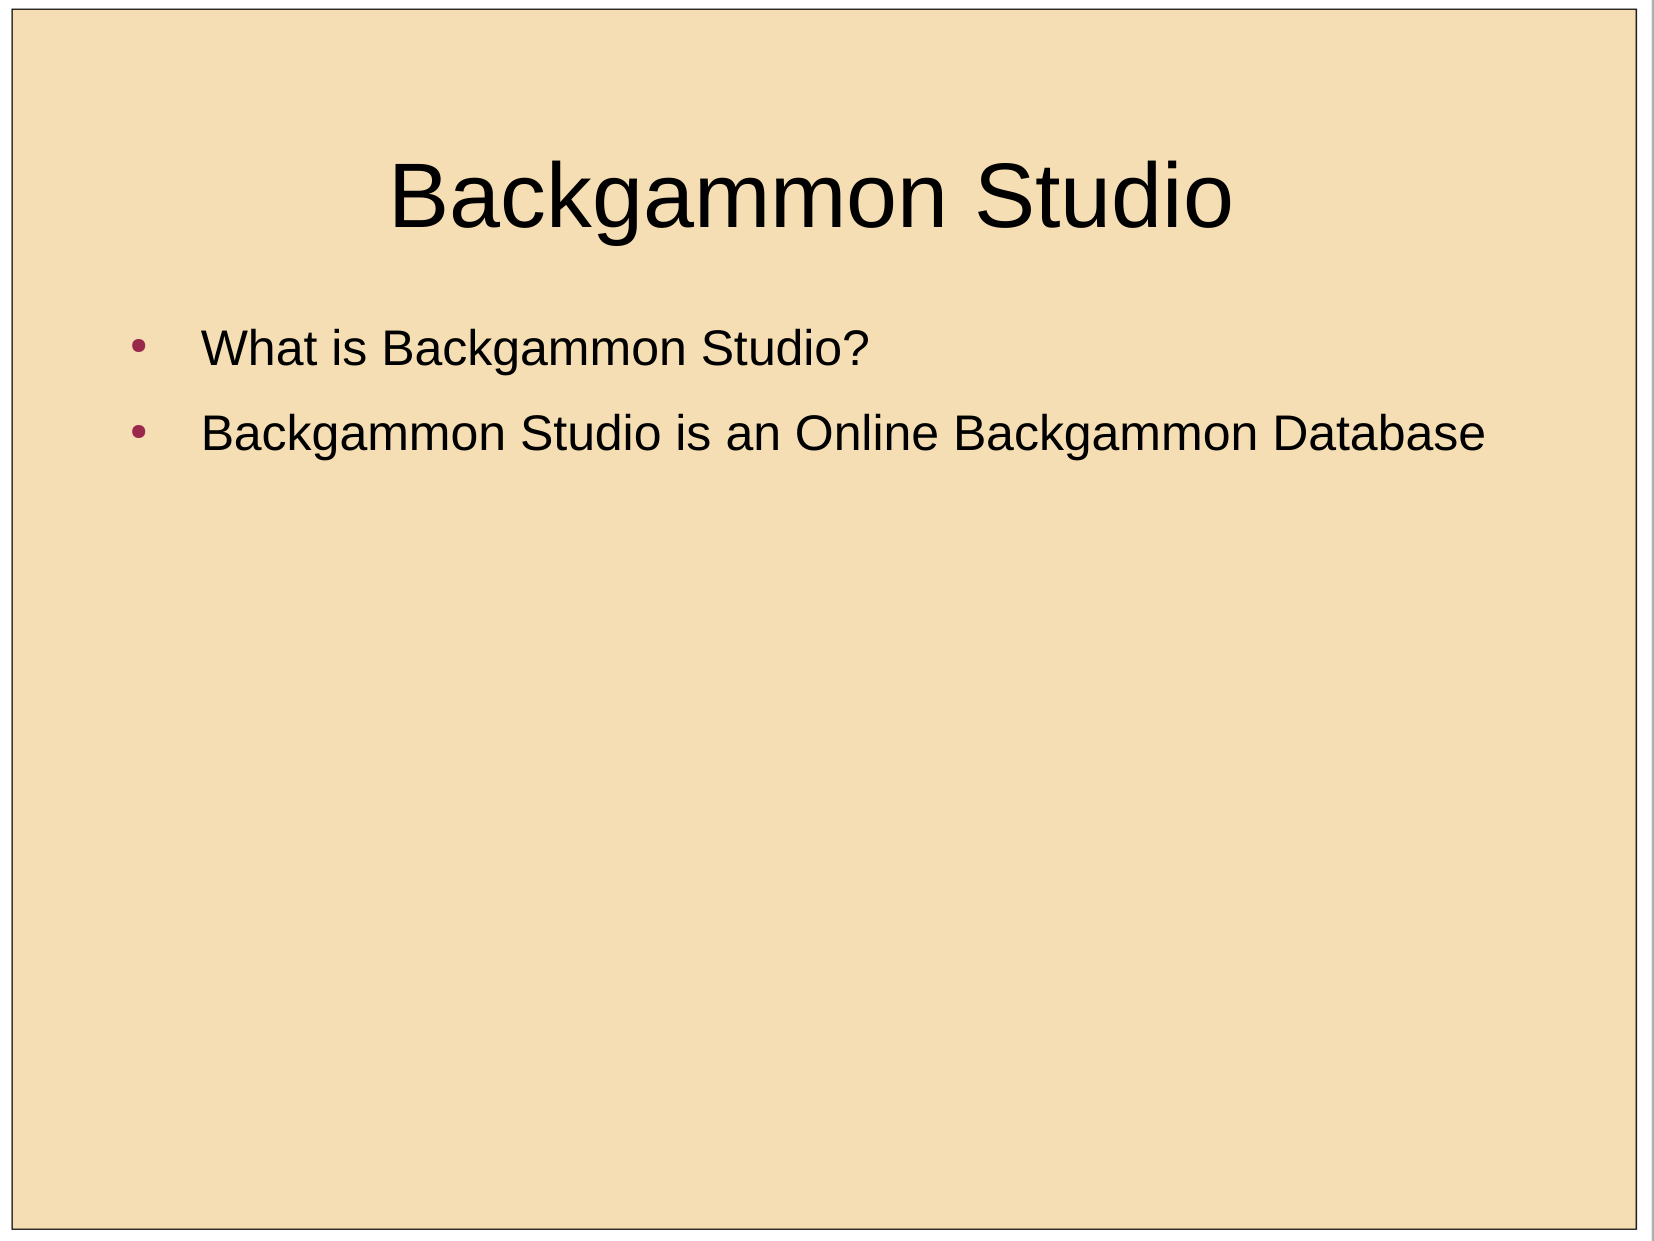

# Backgammon Studio
What is Backgammon Studio?
Backgammon Studio is an Online Backgammon Database